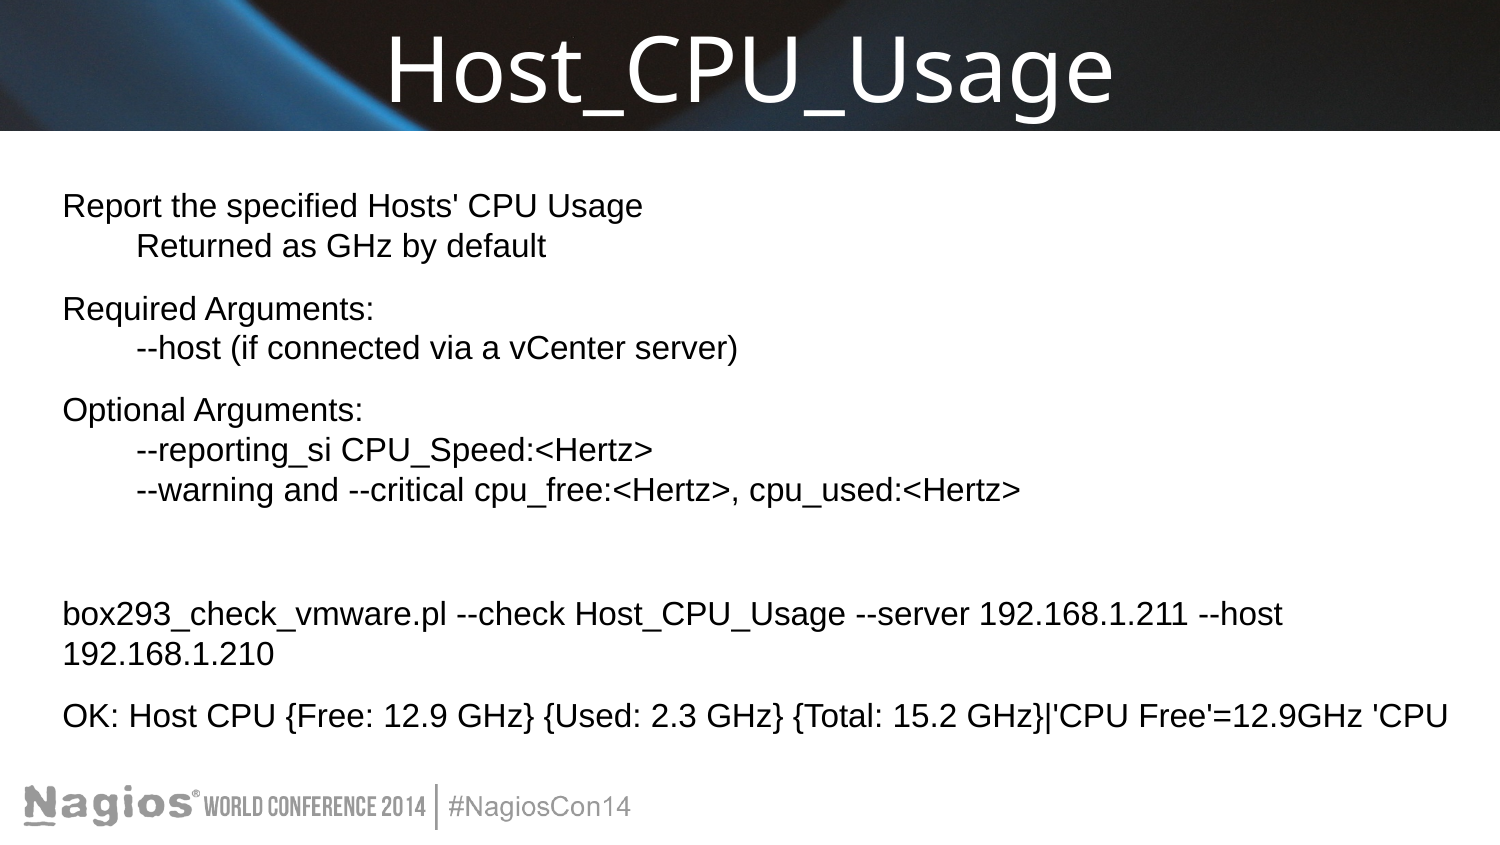

# Host_CPU_Usage
Report the specified Hosts' CPU Usage
	Returned as GHz by default
Required Arguments:
	--host (if connected via a vCenter server)
Optional Arguments:
	--reporting_si CPU_Speed:<Hertz>
	--warning and --critical cpu_free:<Hertz>, cpu_used:<Hertz>
box293_check_vmware.pl --check Host_CPU_Usage --server 192.168.1.211 --host 192.168.1.210
OK: Host CPU {Free: 12.9 GHz} {Used: 2.3 GHz} {Total: 15.2 GHz}|'CPU Free'=12.9GHz 'CPU